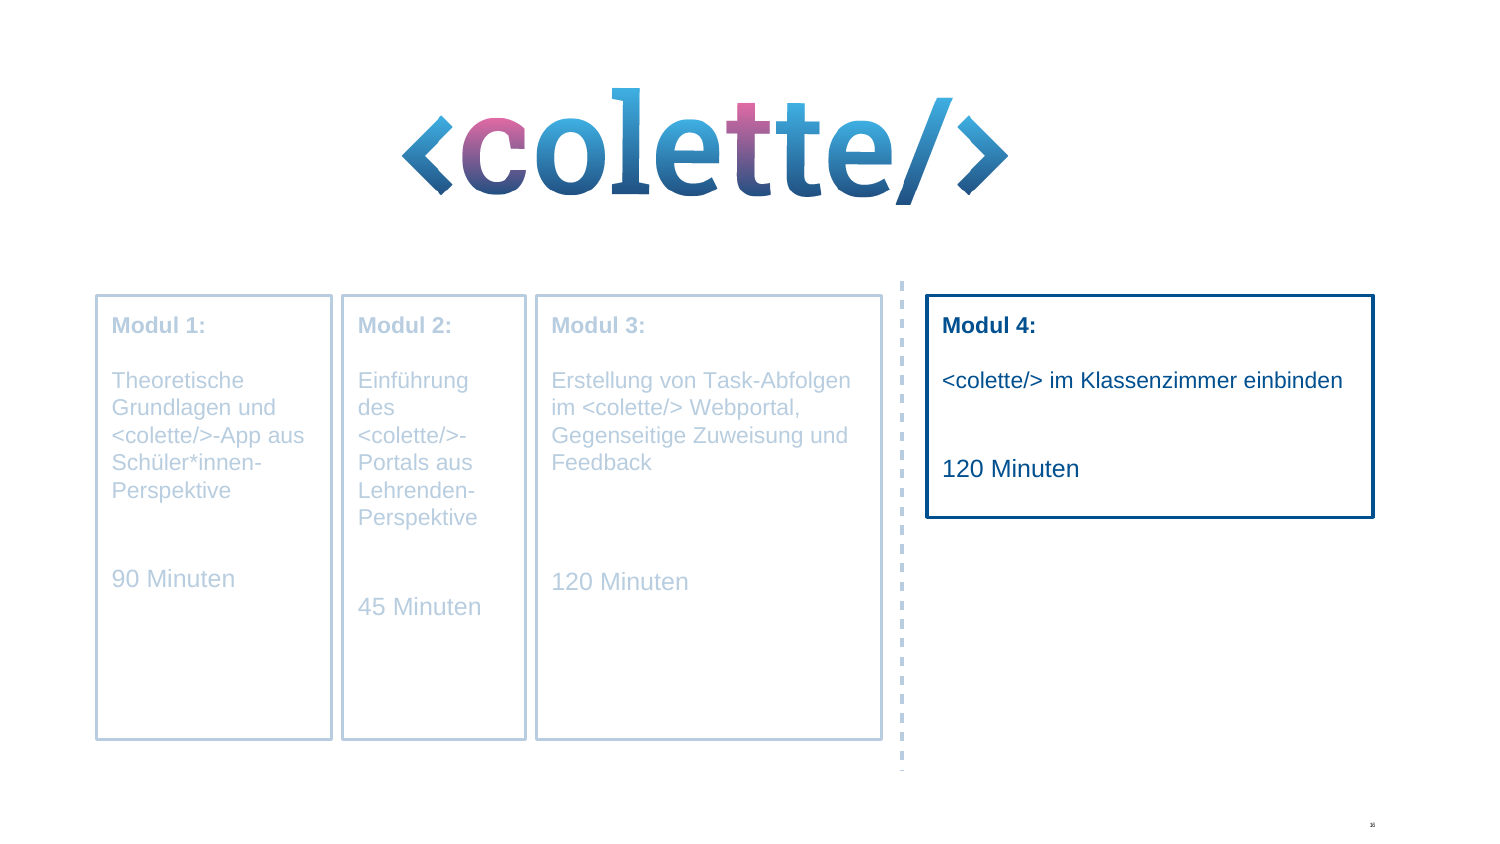

Modul 1:
Theoretische Grundlagen und
<colette/>-App aus Schüler*innen-
Perspektive
90 Minuten
Modul 2:
Einführung des <colette/>-
Portals aus Lehrenden- Perspektive
45 Minuten
Modul 3:
Erstellung von Task-Abfolgen im <colette/> Webportal, Gegenseitige Zuweisung und Feedback
120 Minuten
Modul 4:
<colette/> im Klassenzimmer einbinden
120 Minuten